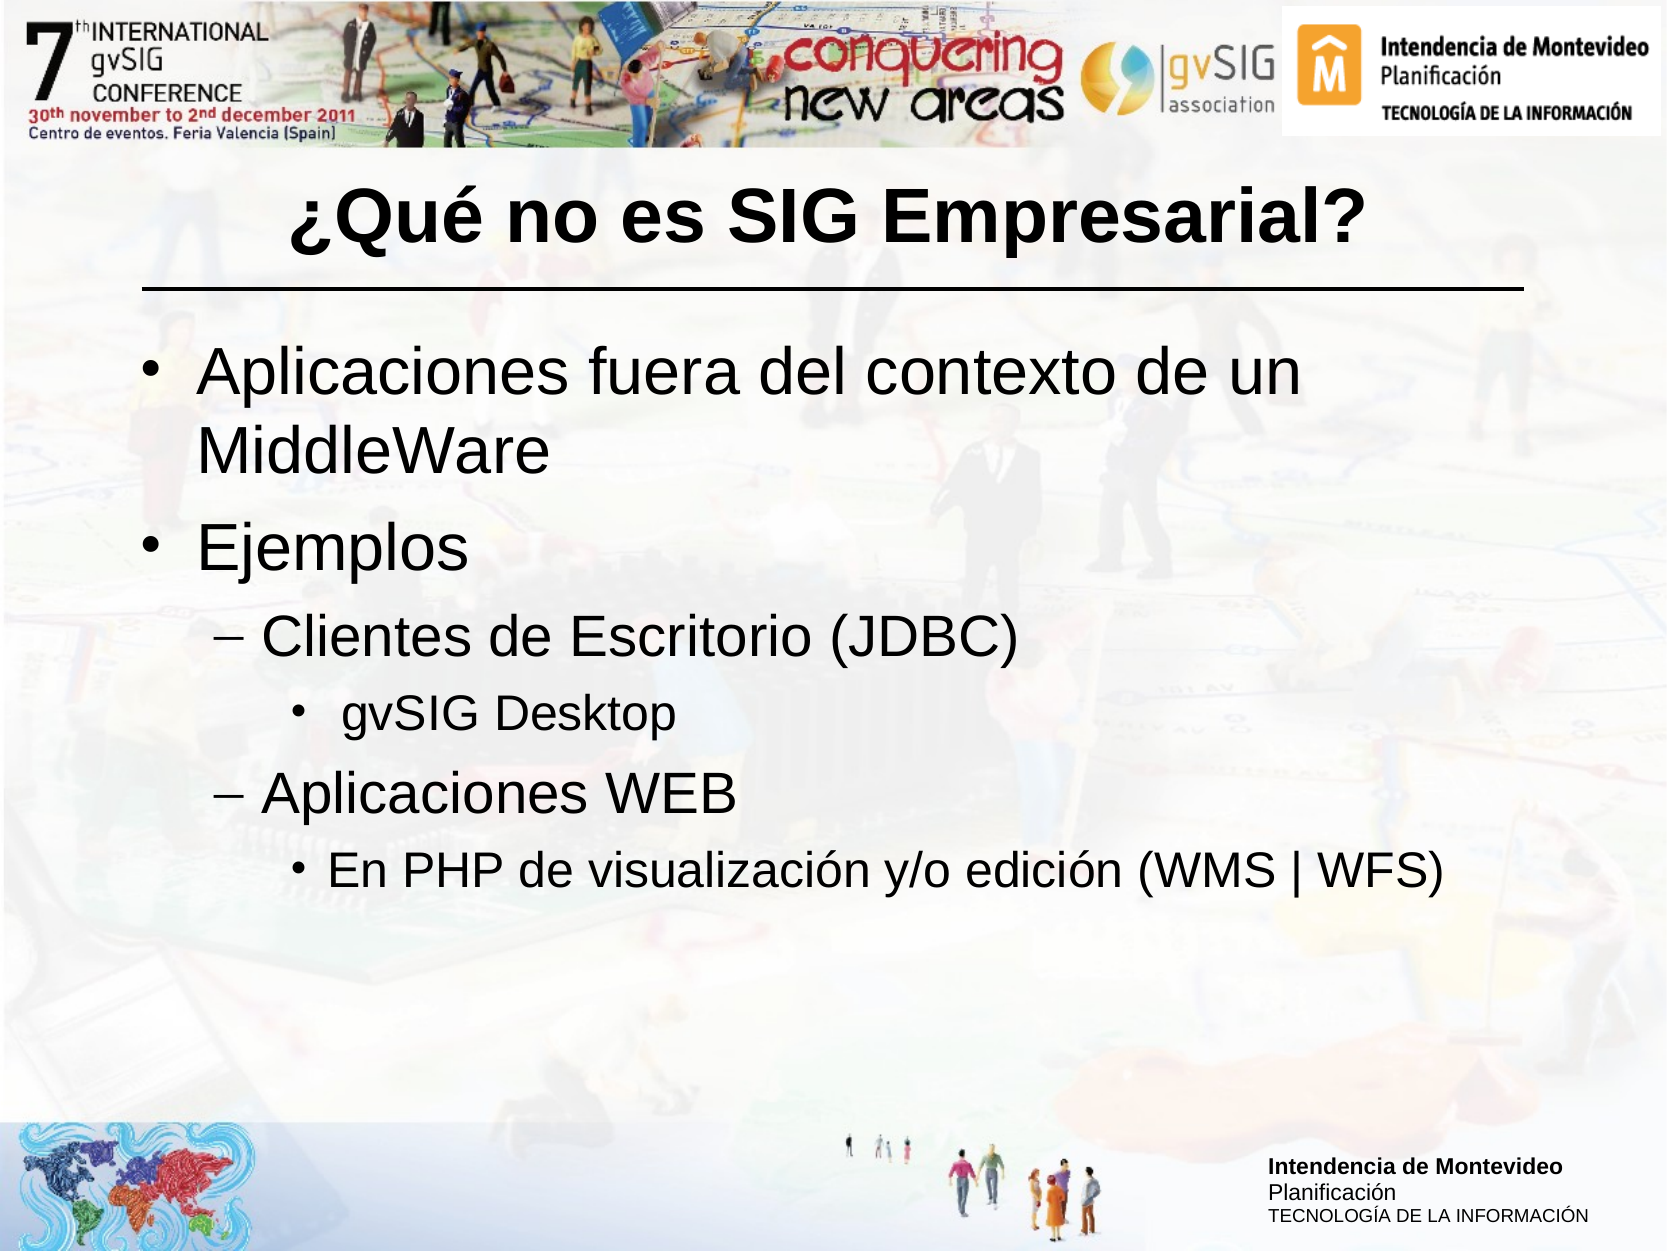

# ¿Qué no es SIG Empresarial?
Aplicaciones fuera del contexto de un MiddleWare
Ejemplos
Clientes de Escritorio (JDBC)
 gvSIG Desktop
Aplicaciones WEB
En PHP de visualización y/o edición (WMS | WFS)